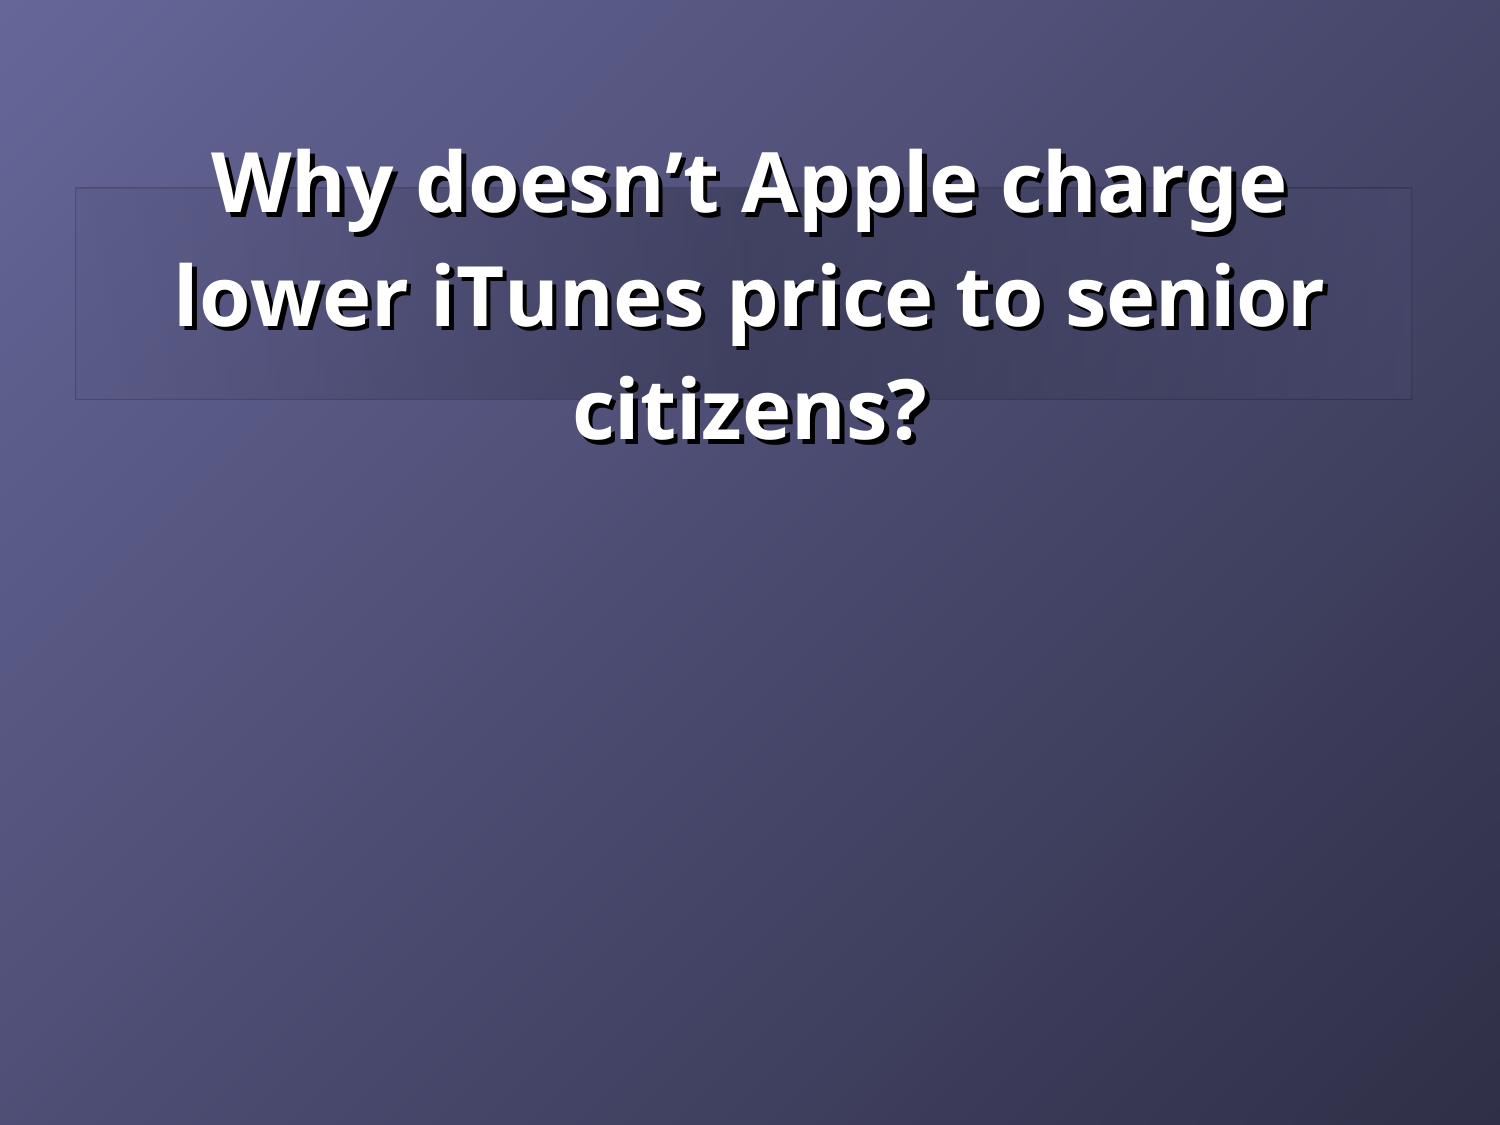

# Why doesn’t Apple charge lower iTunes price to senior citizens?